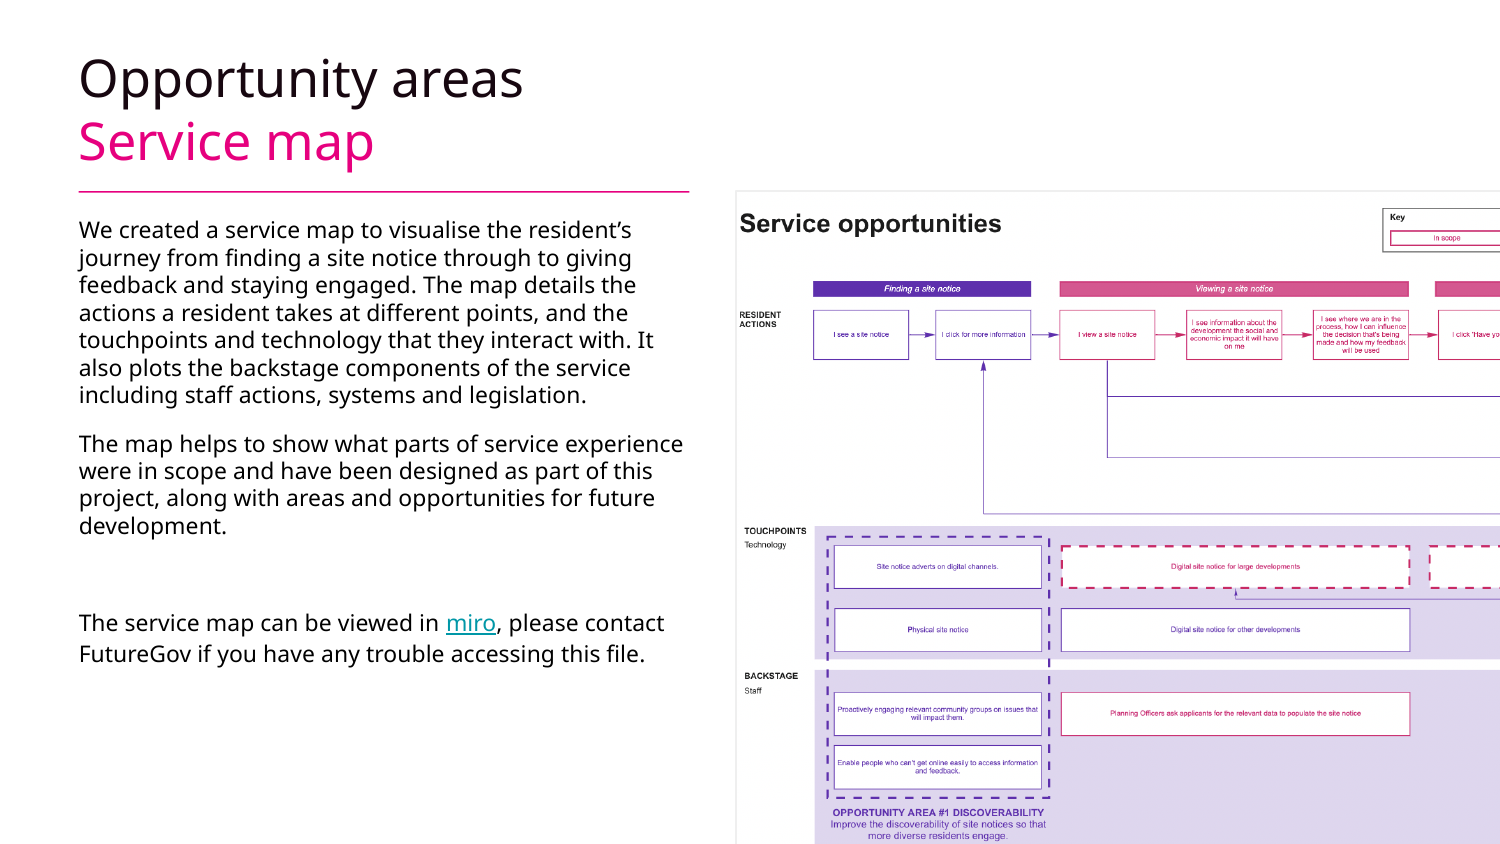

Opportunity areas
Service map
We created a service map to visualise the resident’s journey from finding a site notice through to giving feedback and staying engaged. The map details the actions a resident takes at different points, and the touchpoints and technology that they interact with. It also plots the backstage components of the service including staff actions, systems and legislation.
The map helps to show what parts of service experience were in scope and have been designed as part of this project, along with areas and opportunities for future development.
The service map can be viewed in miro, please contact FutureGov if you have any trouble accessing this file.